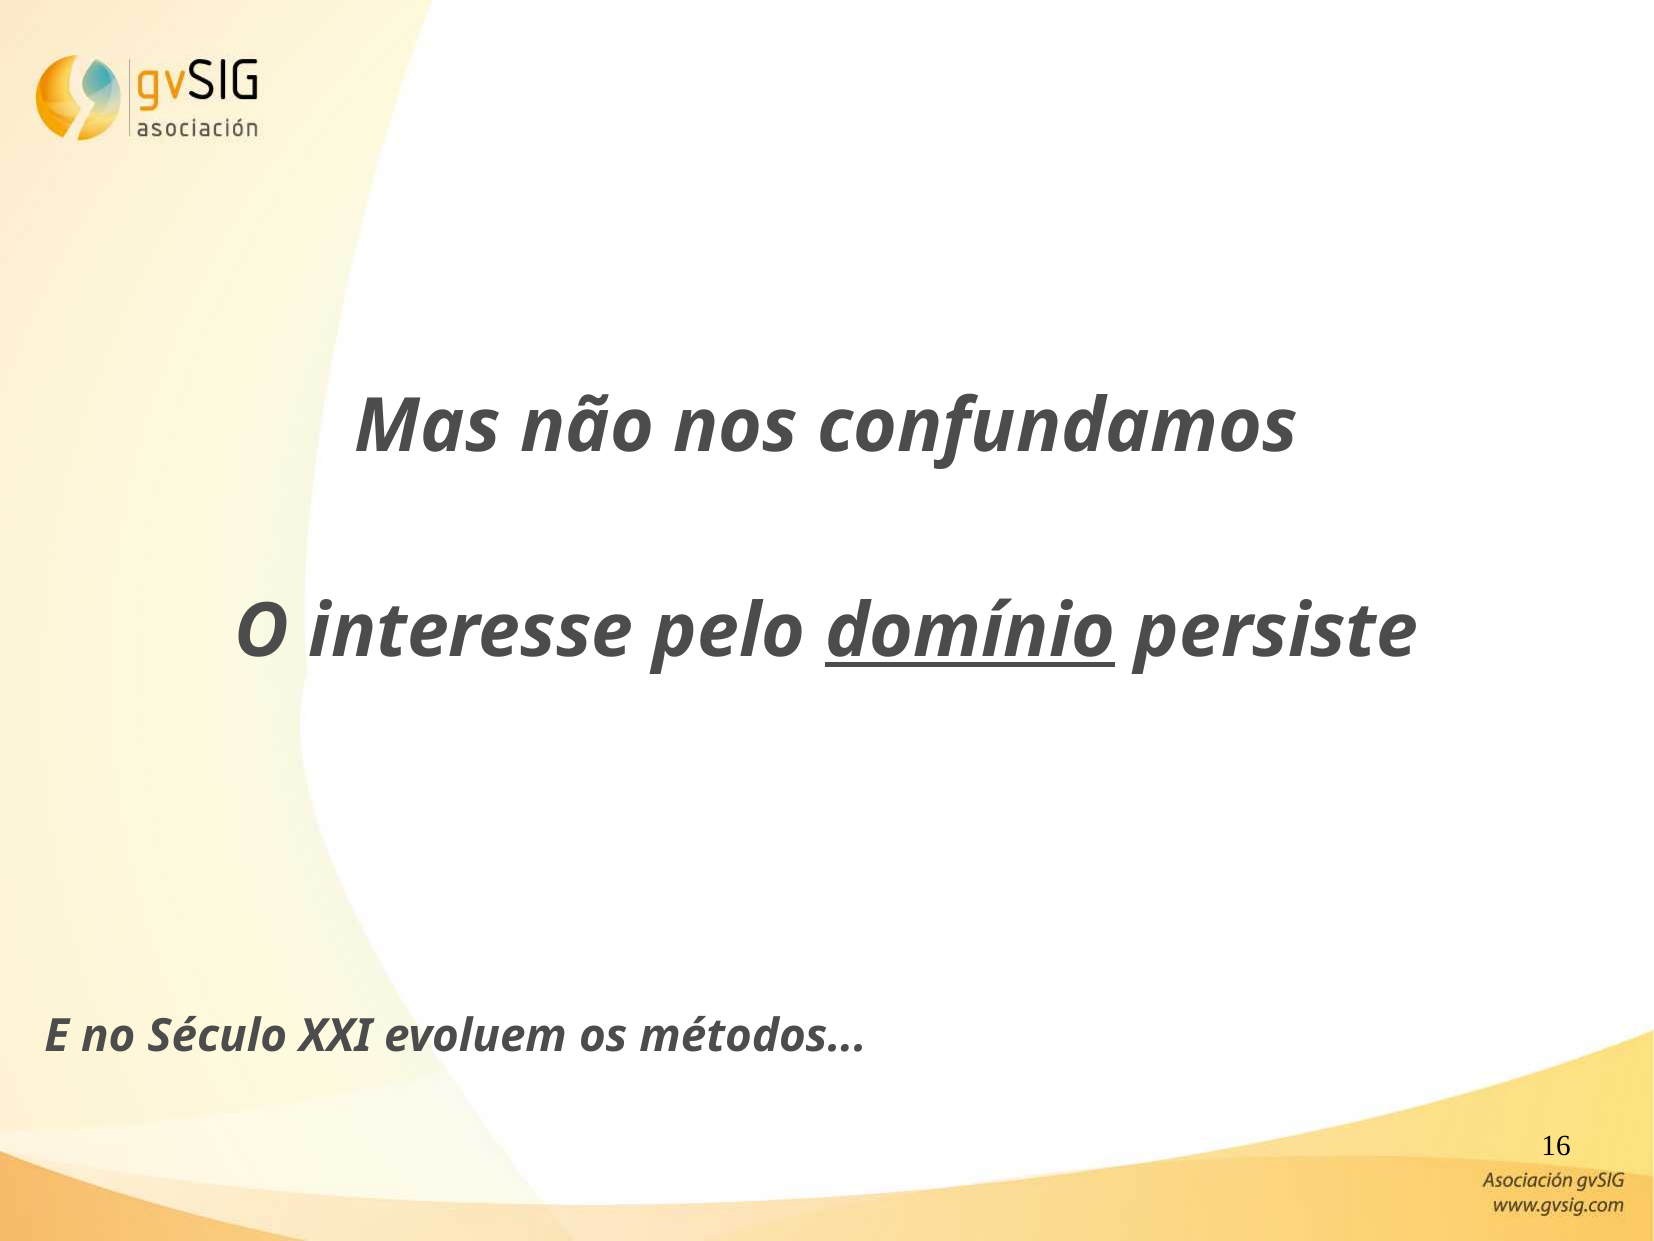

# Mas não nos confundamos O interesse pelo domínio persiste
E no Século XXI evoluem os métodos...
16